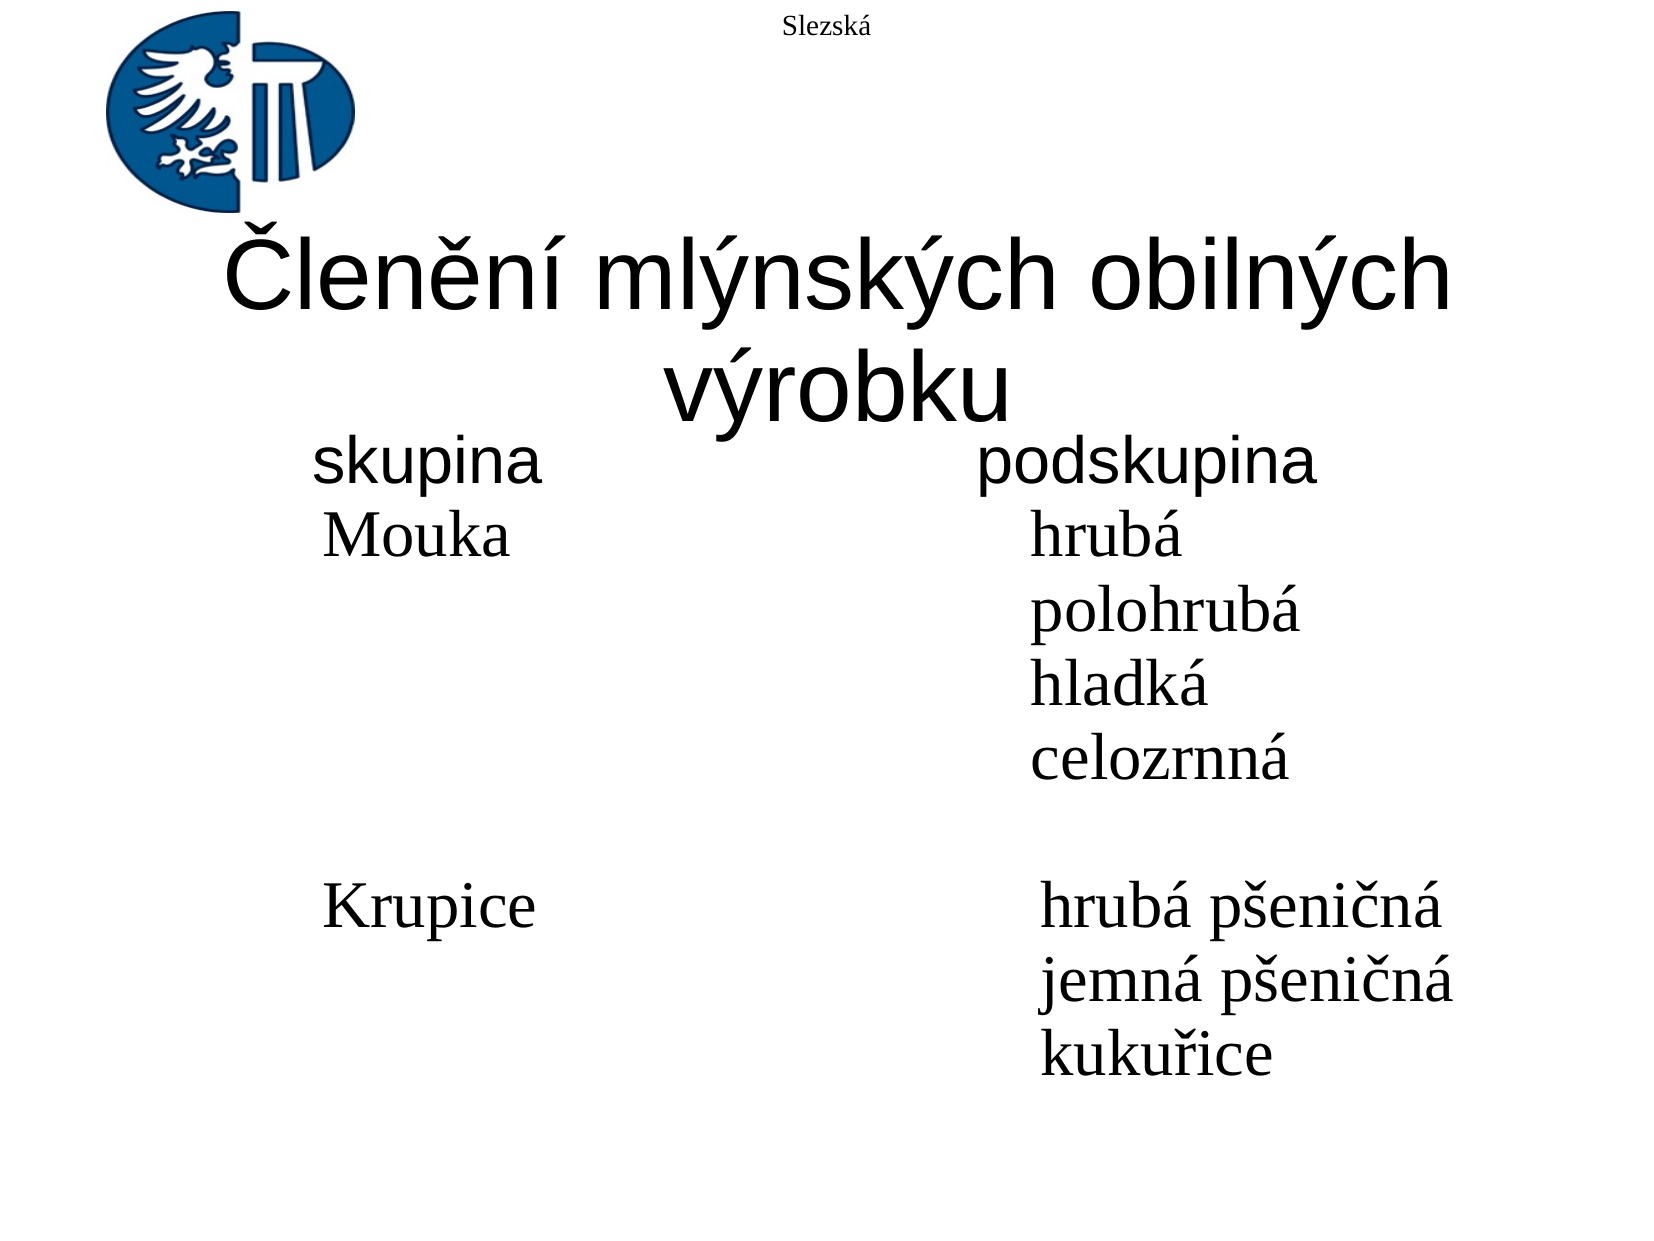

ahoj
# Členění mlýnských obilných výrobku
skupina						podskupina
 Mouka								hrubá
													polohrubá
													hladká
													celozrnná
 Krupice						 hrubá pšeničná
												 jemná pšeničná
												 kukuřice